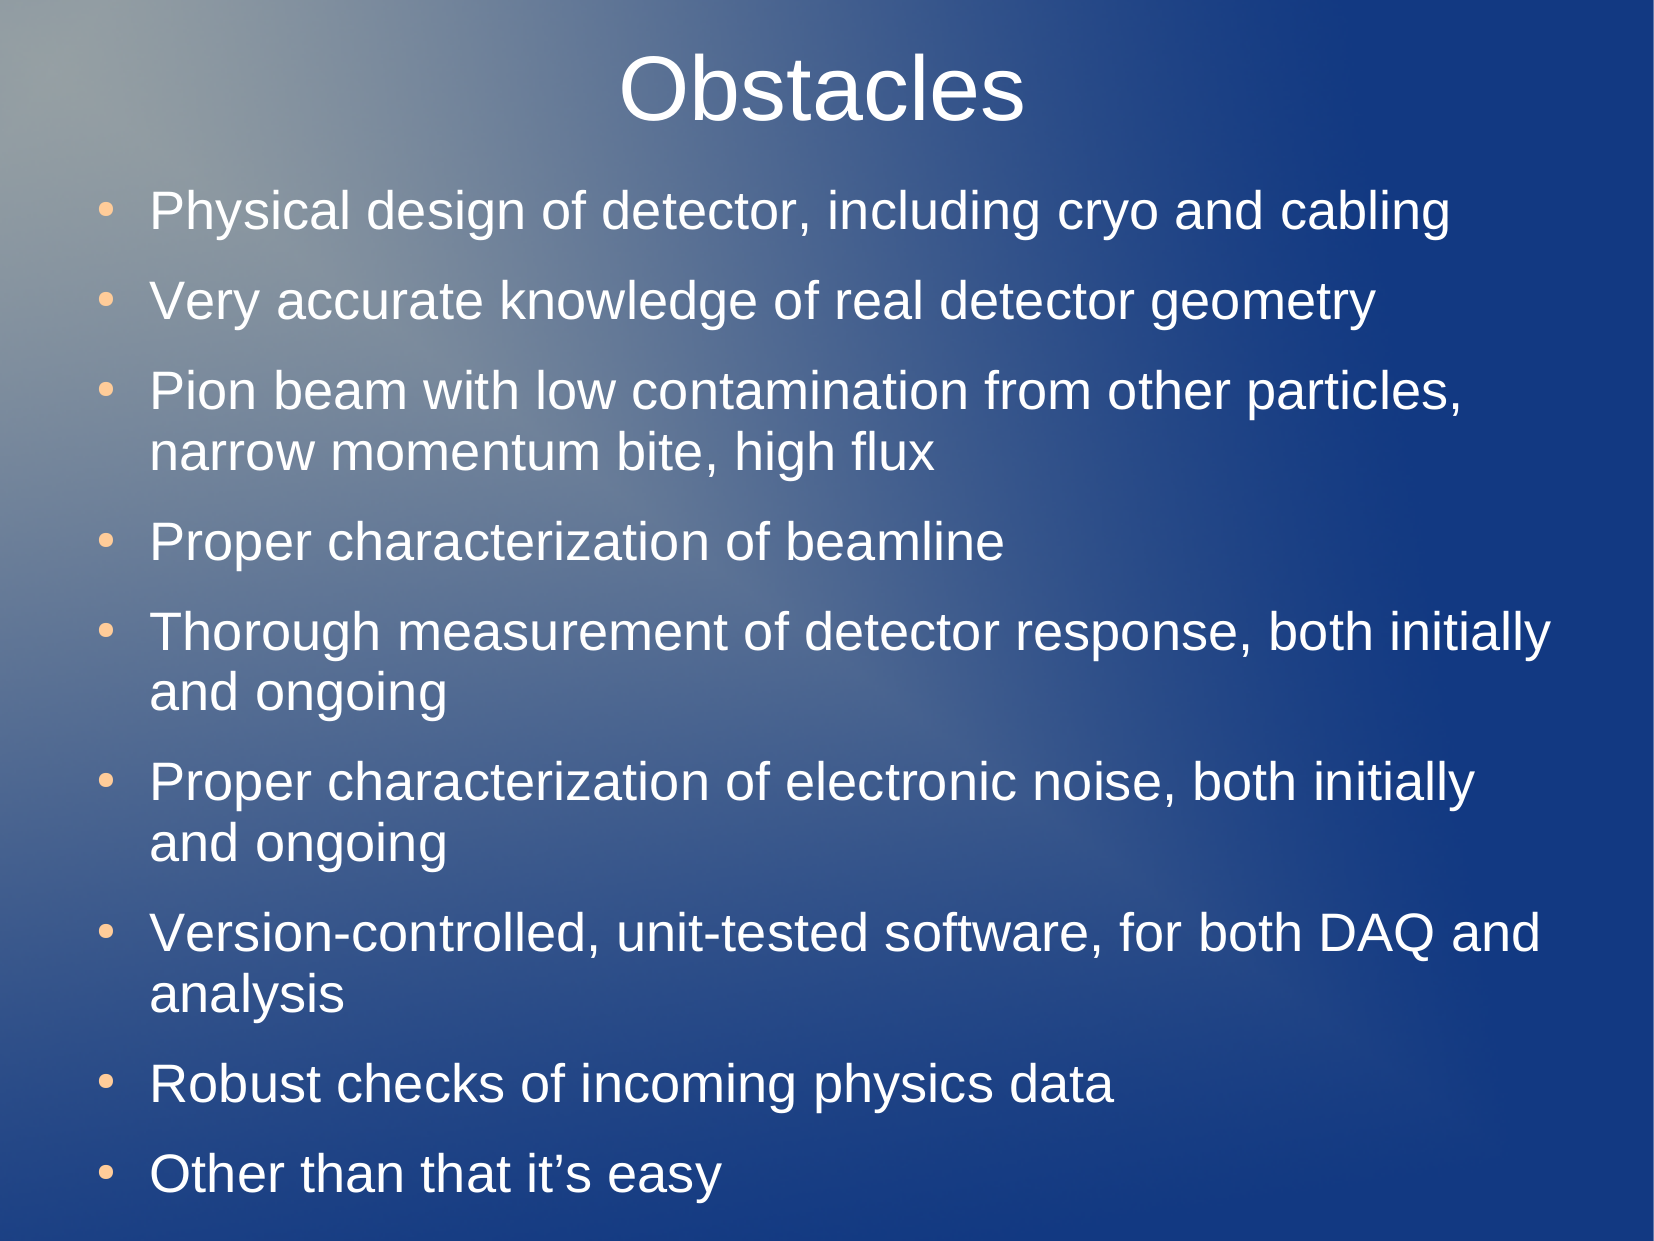

# Obstacles
Physical design of detector, including cryo and cabling
Very accurate knowledge of real detector geometry
Pion beam with low contamination from other particles, narrow momentum bite, high flux
Proper characterization of beamline
Thorough measurement of detector response, both initially and ongoing
Proper characterization of electronic noise, both initially and ongoing
Version-controlled, unit-tested software, for both DAQ and analysis
Robust checks of incoming physics data
Other than that it’s easy